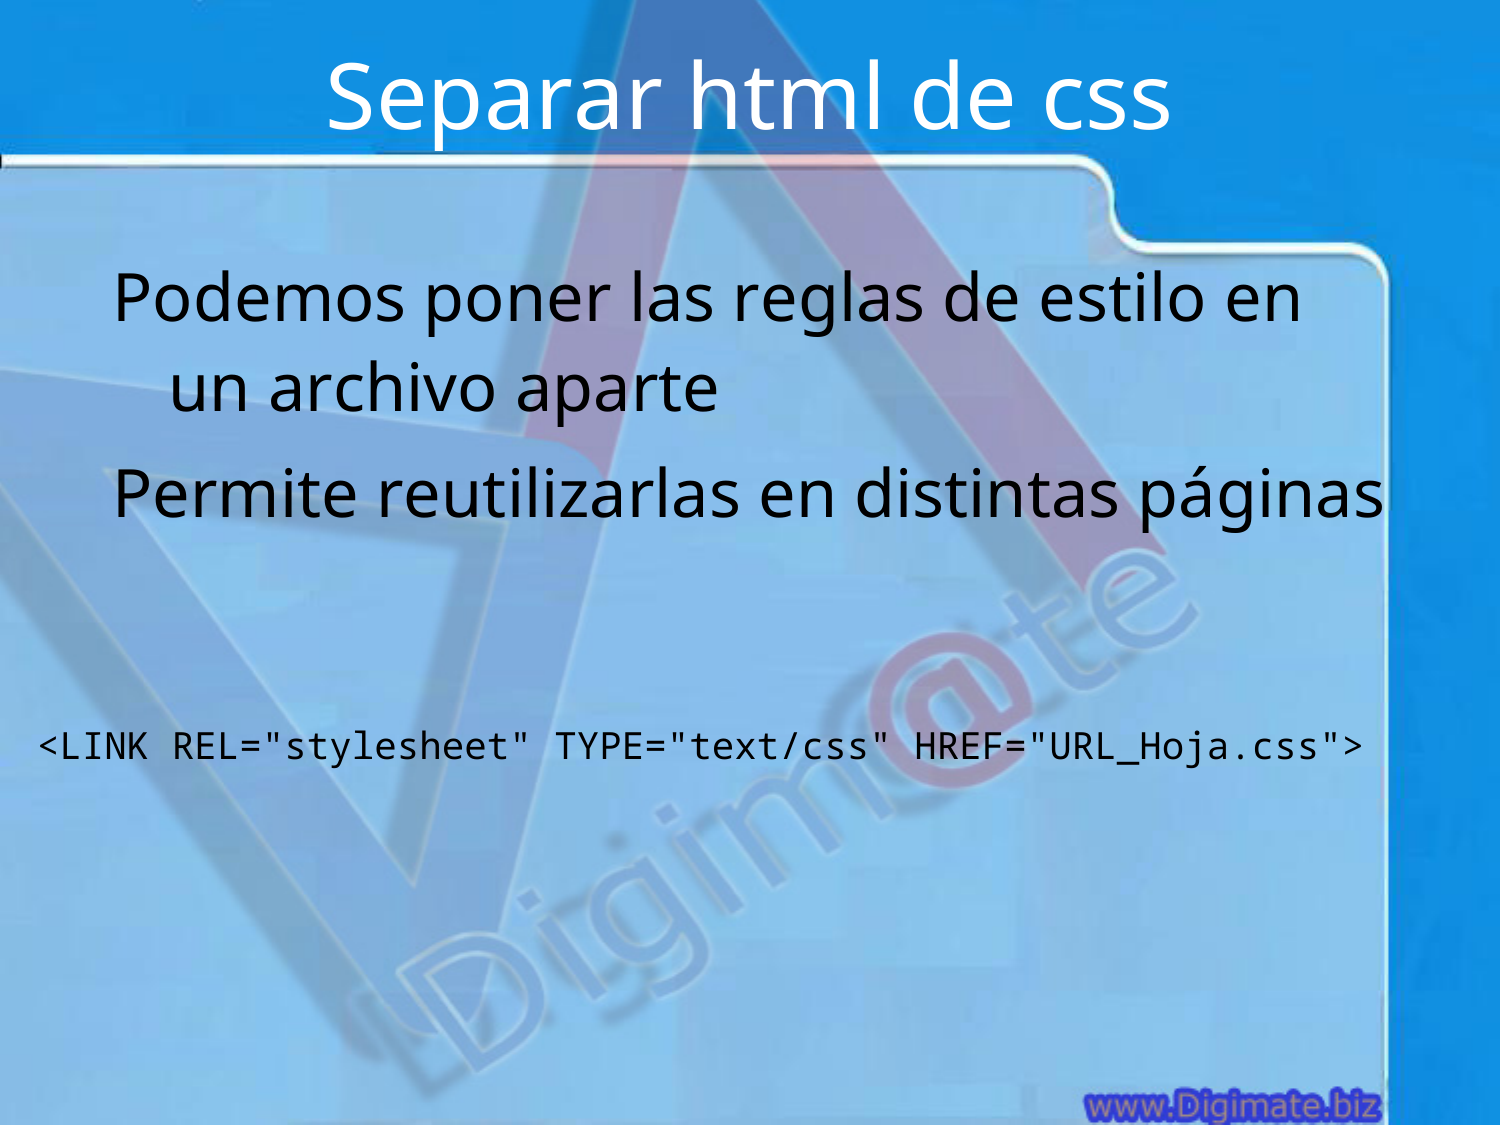

# Separar html de css
Podemos poner las reglas de estilo en un archivo aparte
Permite reutilizarlas en distintas páginas
<LINK REL="stylesheet" TYPE="text/css" HREF="URL_Hoja.css">